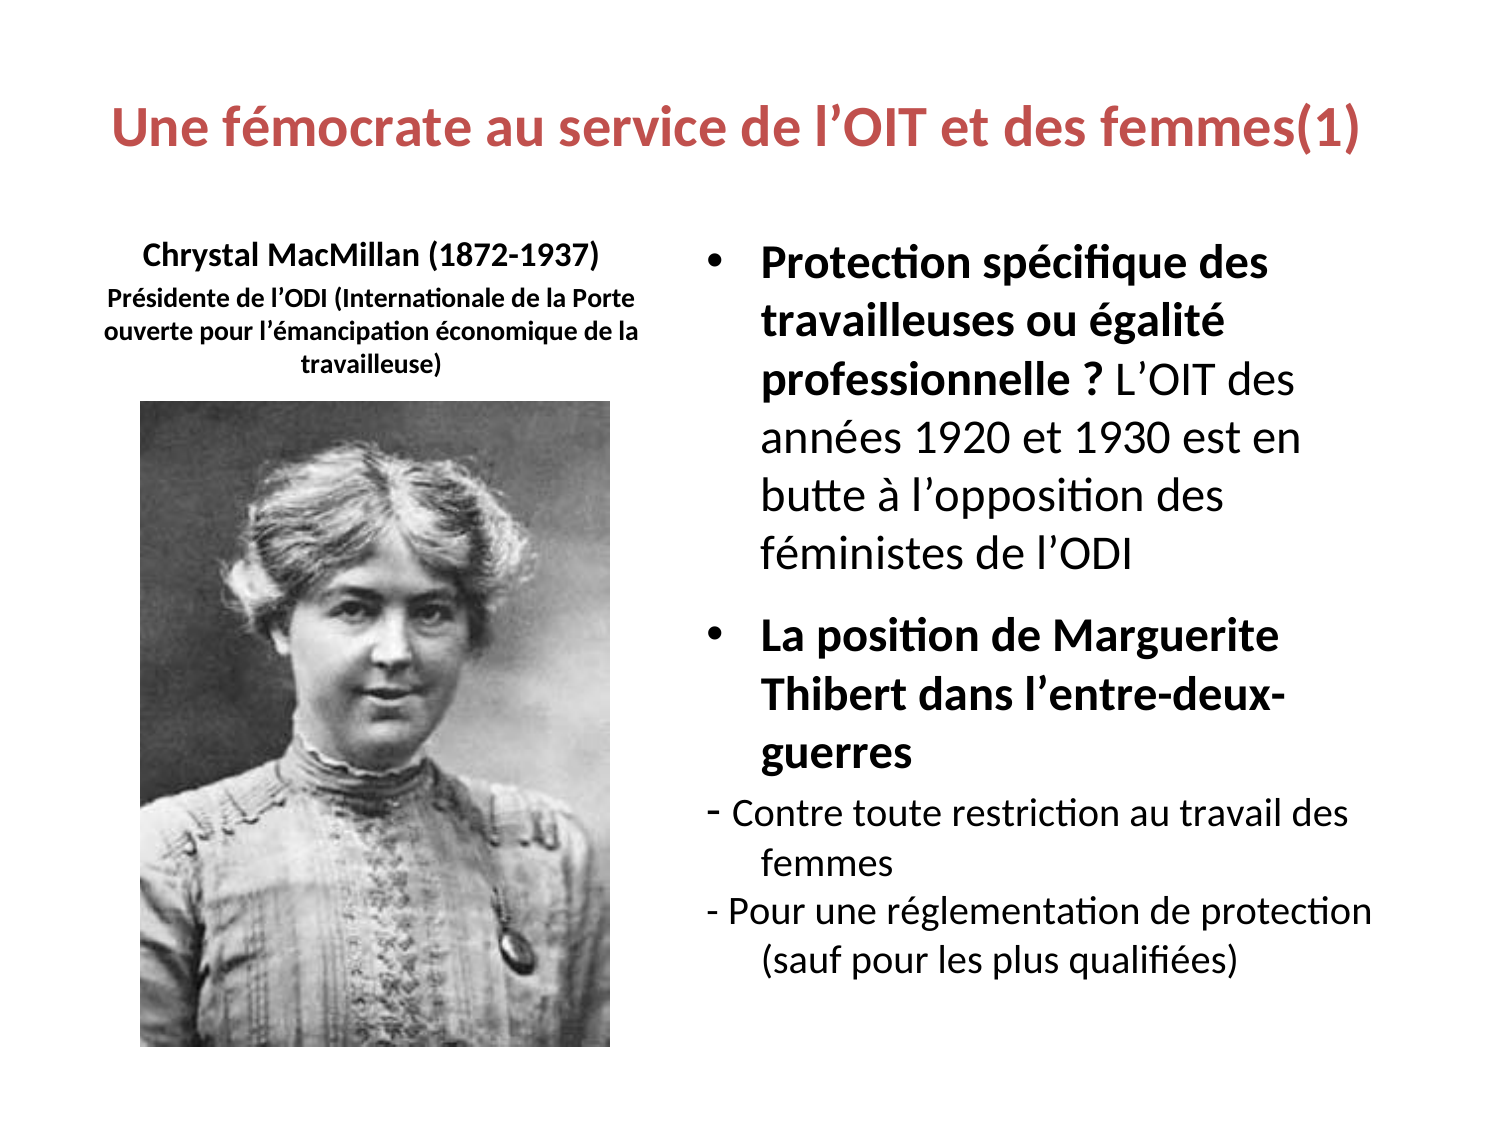

# Une fémocrate au service de l’OIT et des femmes(1)
Protection spécifique des travailleuses ou égalité professionnelle ? L’OIT des années 1920 et 1930 est en butte à l’opposition des féministes de l’ODI
La position de Marguerite Thibert dans l’entre-deux-guerres
- Contre toute restriction au travail des femmes
- Pour une réglementation de protection (sauf pour les plus qualifiées)
Chrystal MacMillan (1872-1937)
Présidente de l’ODI (Internationale de la Porte ouverte pour l’émancipation économique de la travailleuse)